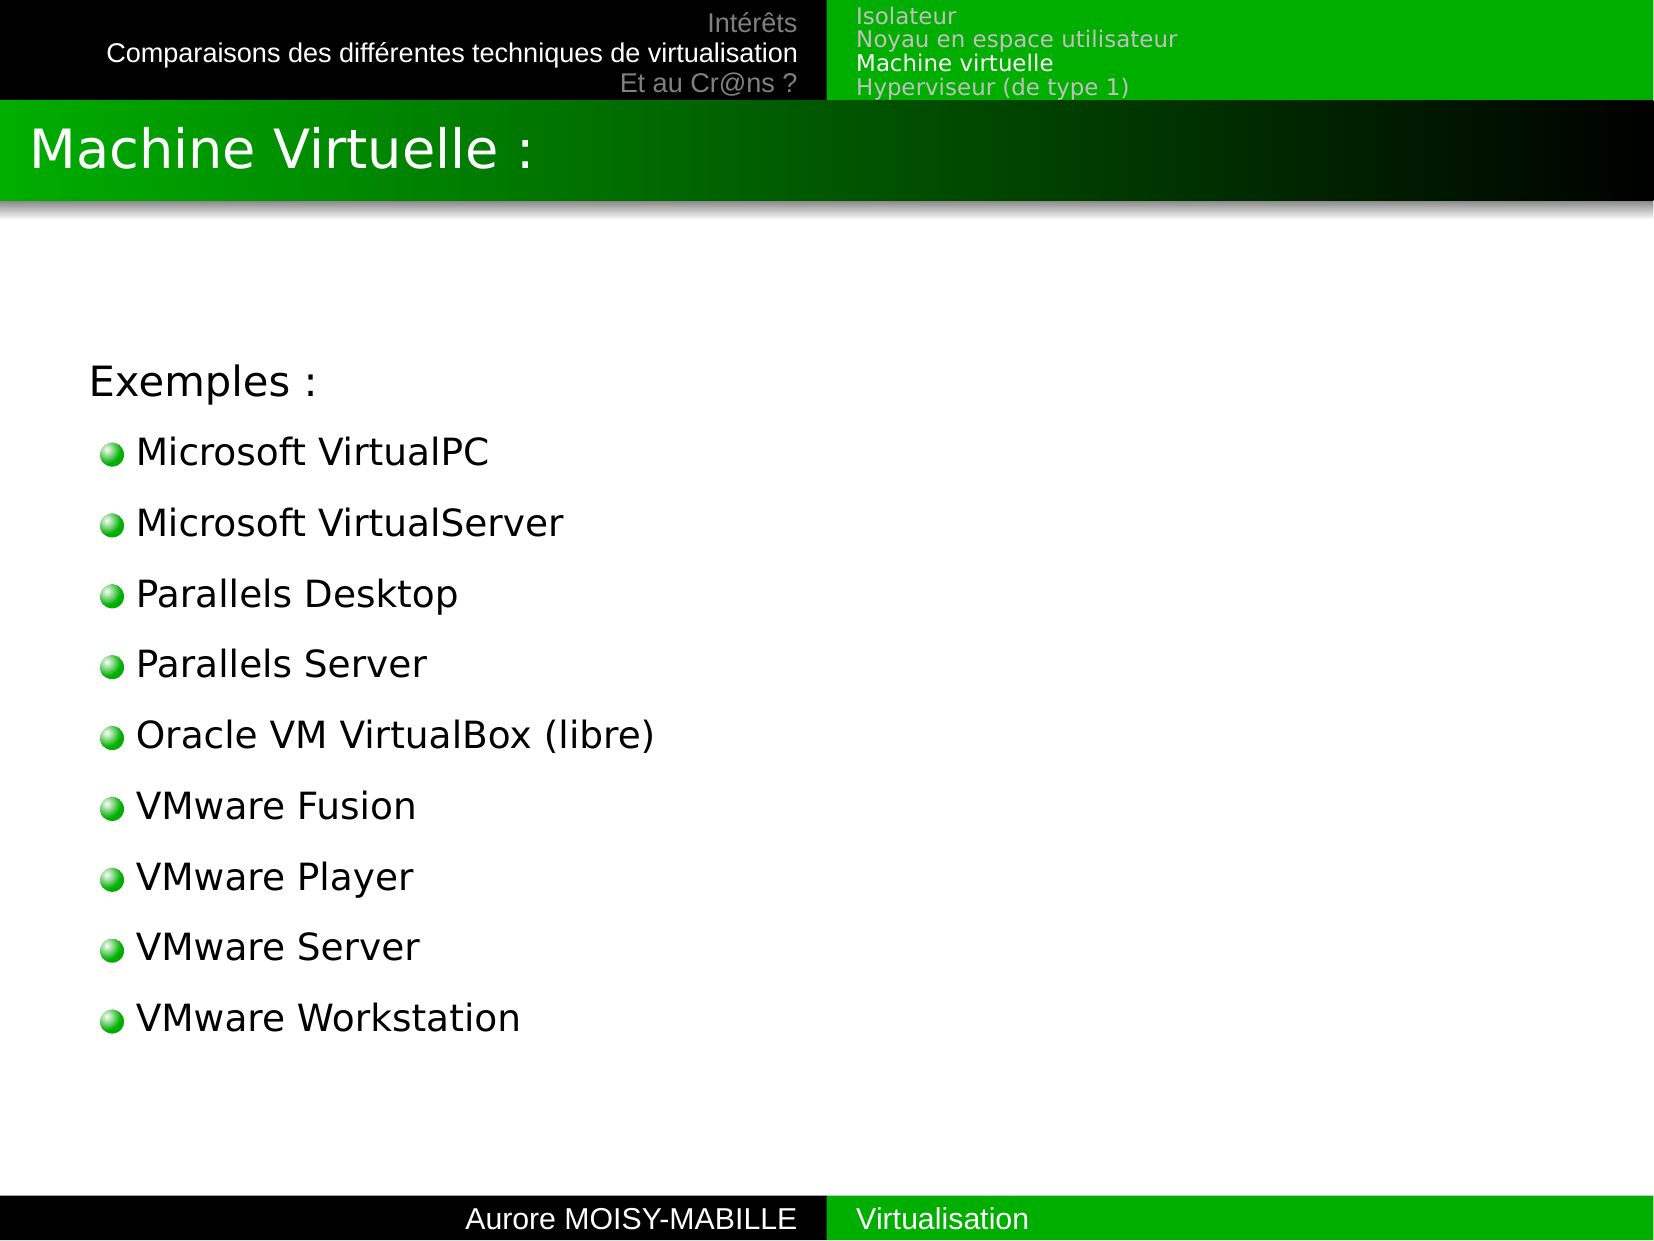

Isolateur
Noyau en espace utilisateur
Machine virtuelle
Hyperviseur (de type 1)
Intérêts
Comparaisons des différentes techniques de virtualisation
Et au Cr@ns ?
Machine Virtuelle :
Exemples :
Microsoft VirtualPC
Microsoft VirtualServer
Parallels Desktop
Parallels Server
Oracle VM VirtualBox (libre)
VMware Fusion
VMware Player
VMware Server
VMware Workstation
Aurore MOISY-MABILLE
Virtualisation